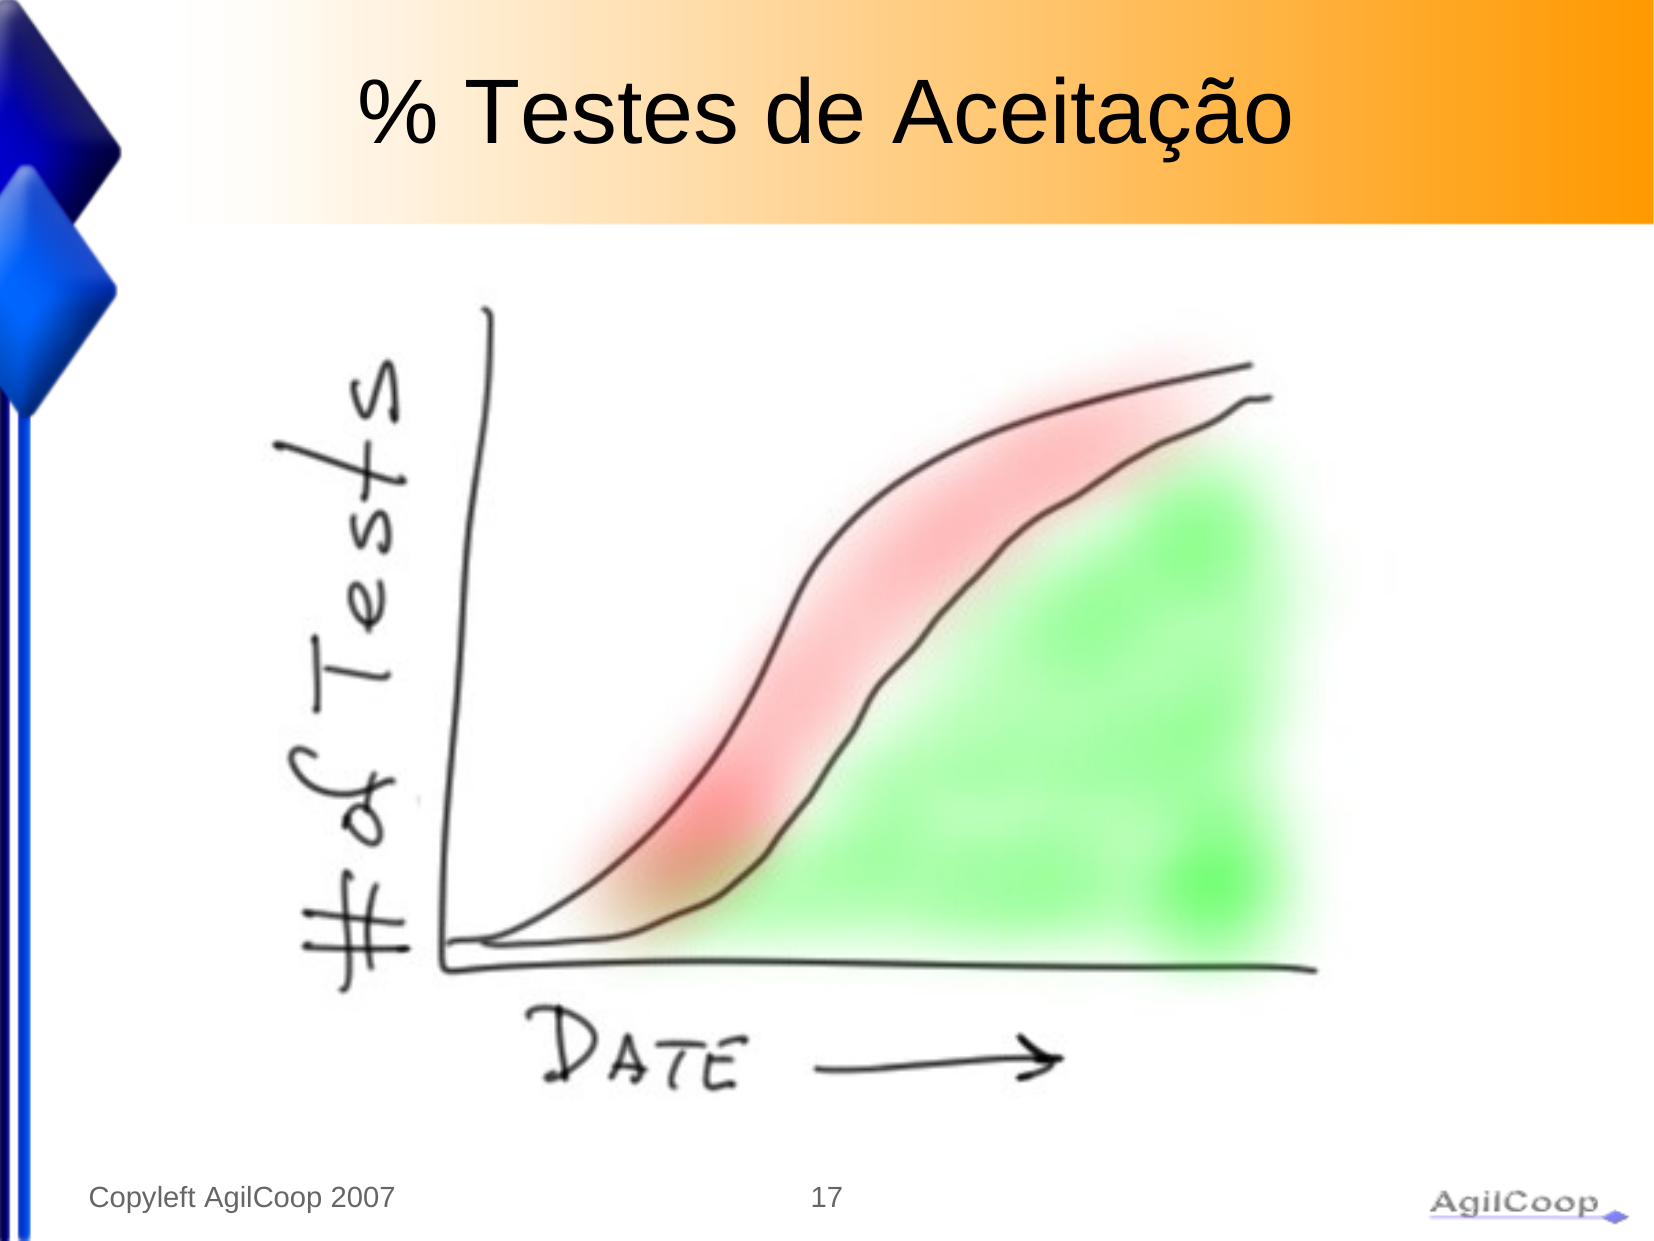

# % Testes de Aceitação
Copyleft AgilCoop 2007
17